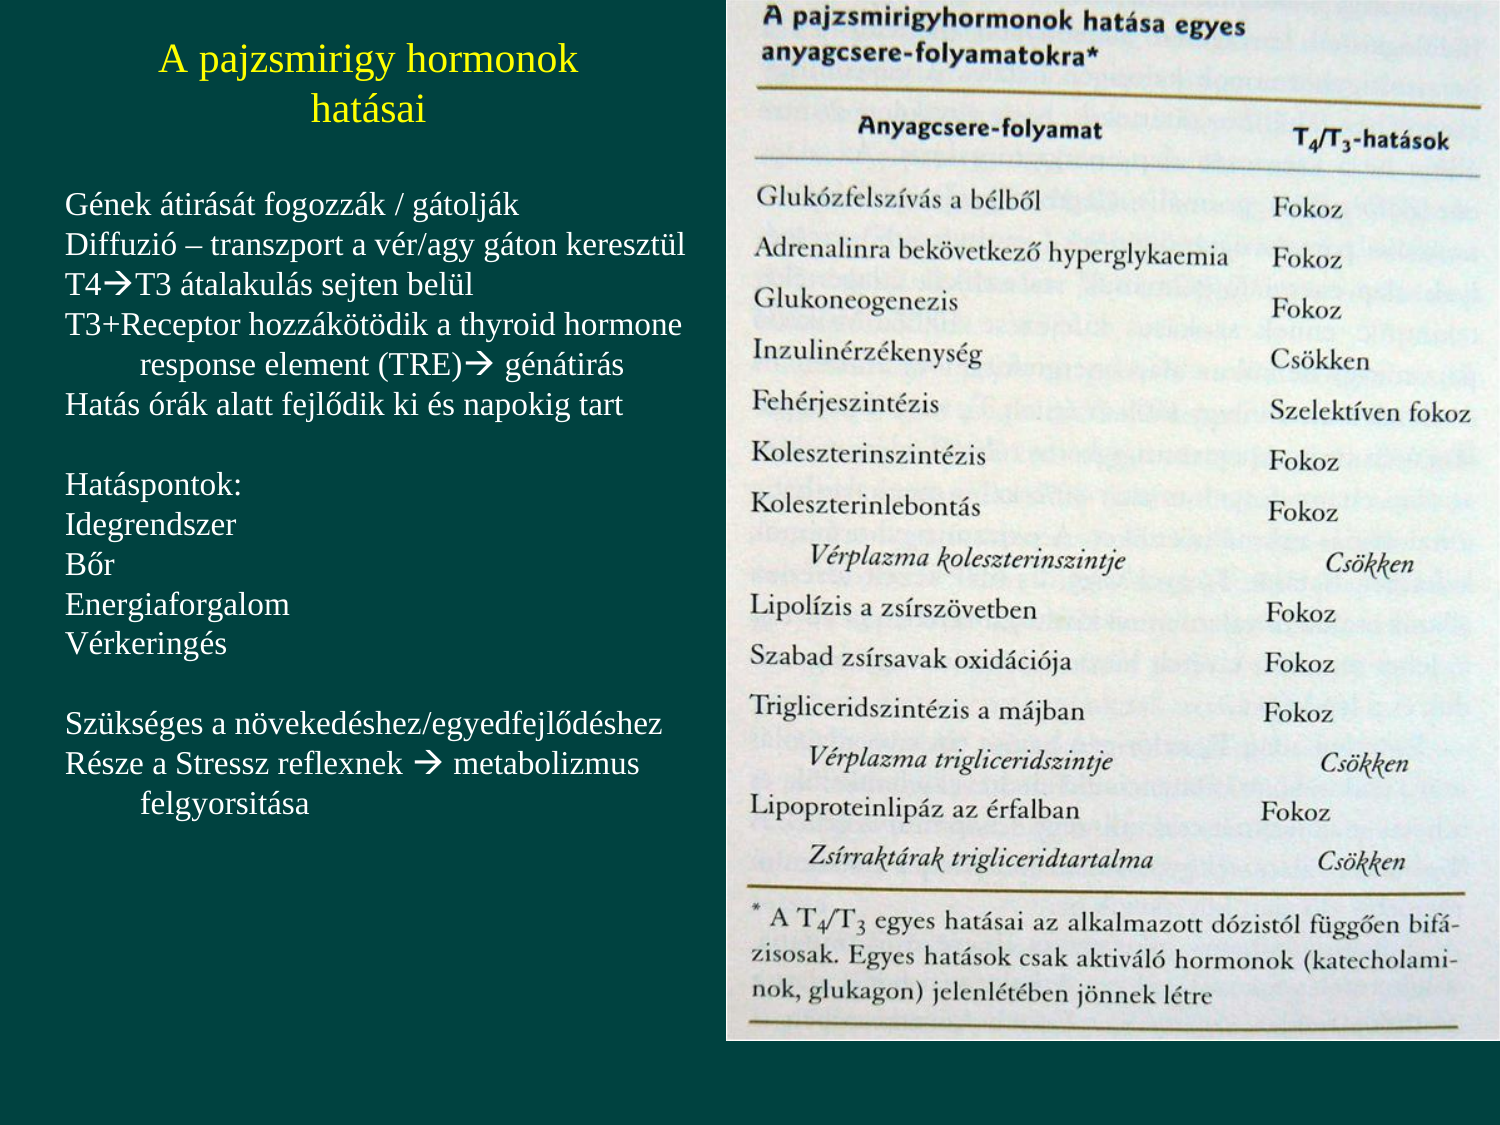

# A pajzsmirigy hormonok hatásai
Gének átirását fogozzák / gátolják
Diffuzió – transzport a vér/agy gáton keresztül
T4T3 átalakulás sejten belül
T3+Receptor hozzákötödik a thyroid hormone response element (TRE) génátirás
Hatás órák alatt fejlődik ki és napokig tart
Hatáspontok:
Idegrendszer
Bőr
Energiaforgalom
Vérkeringés
Szükséges a növekedéshez/egyedfejlődéshez
Része a Stressz reflexnek  metabolizmus felgyorsitása